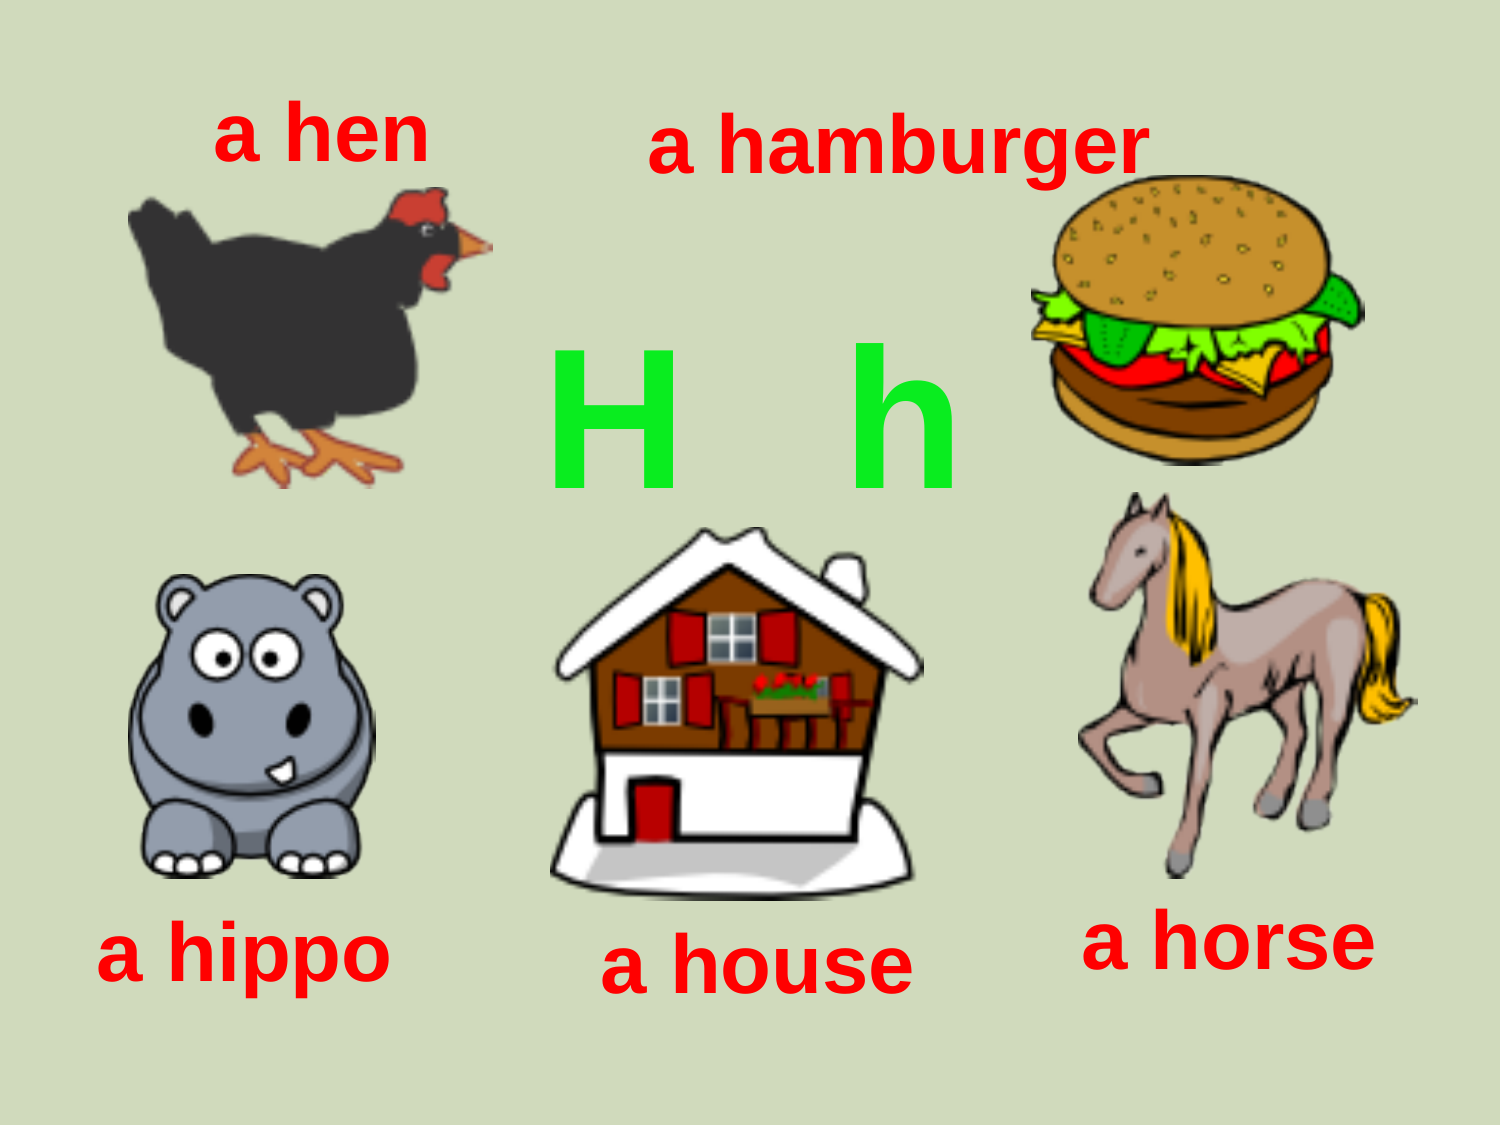

a hen
a hamburger
H 	h
a horse
a hippo
a house